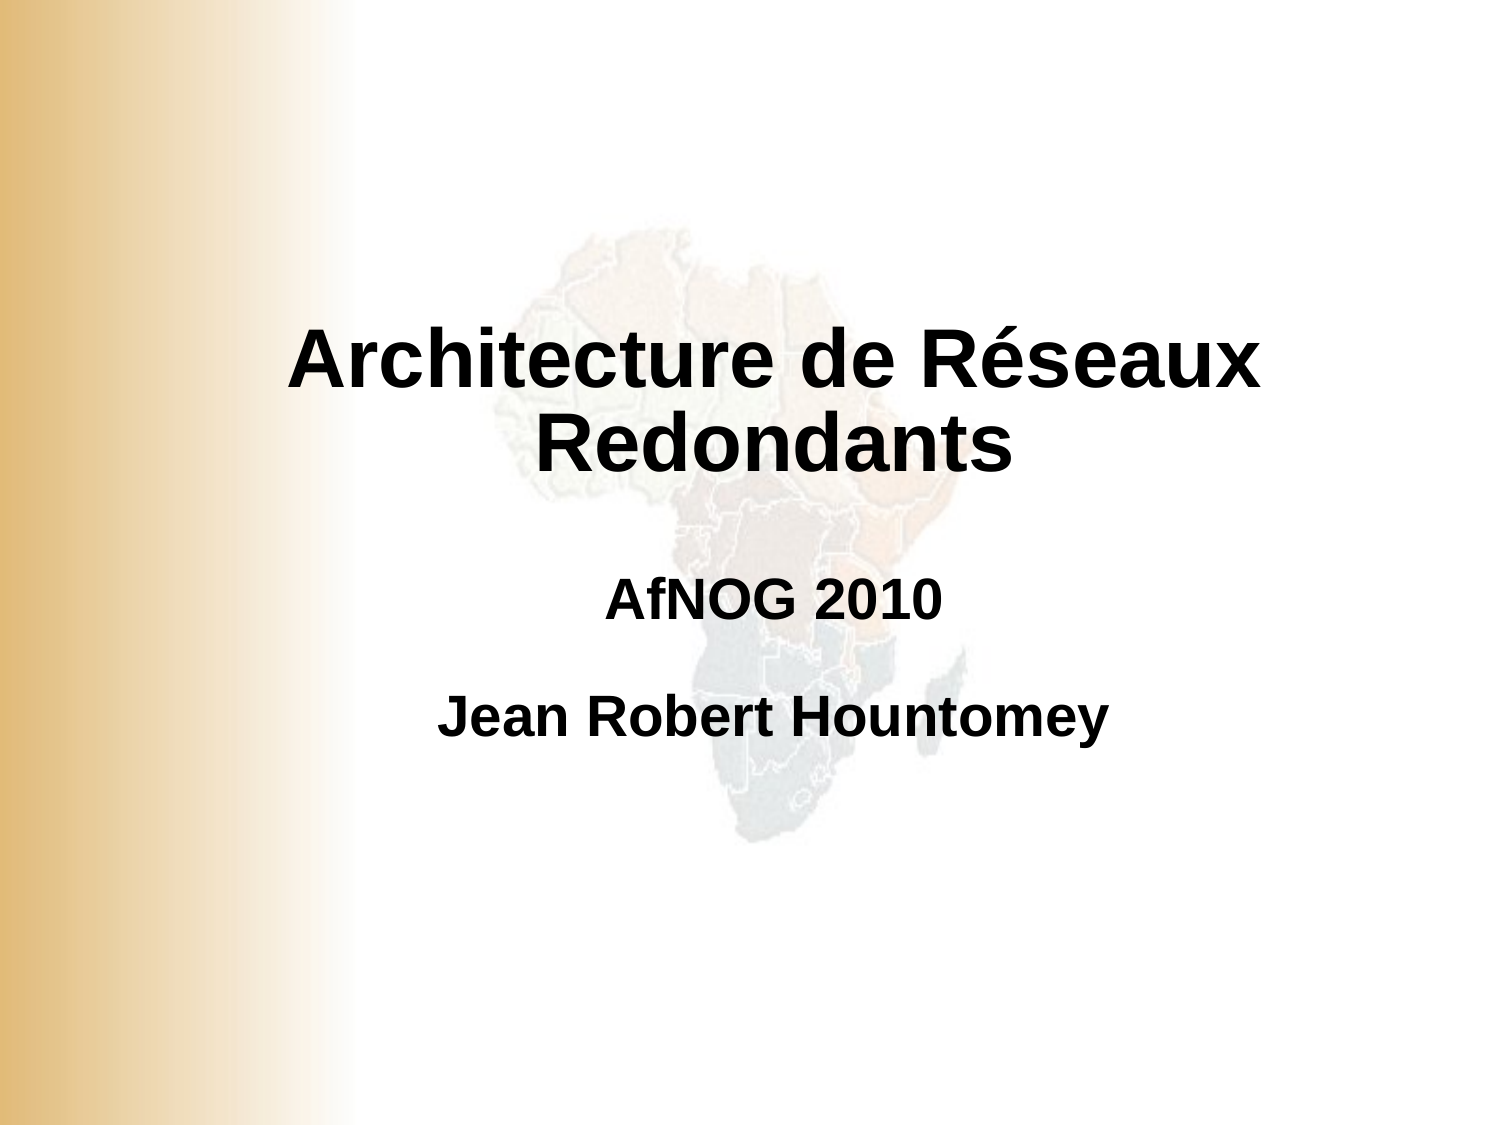

# Architecture de Réseaux Redondants AfNOG 2010 Jean Robert Hountomey